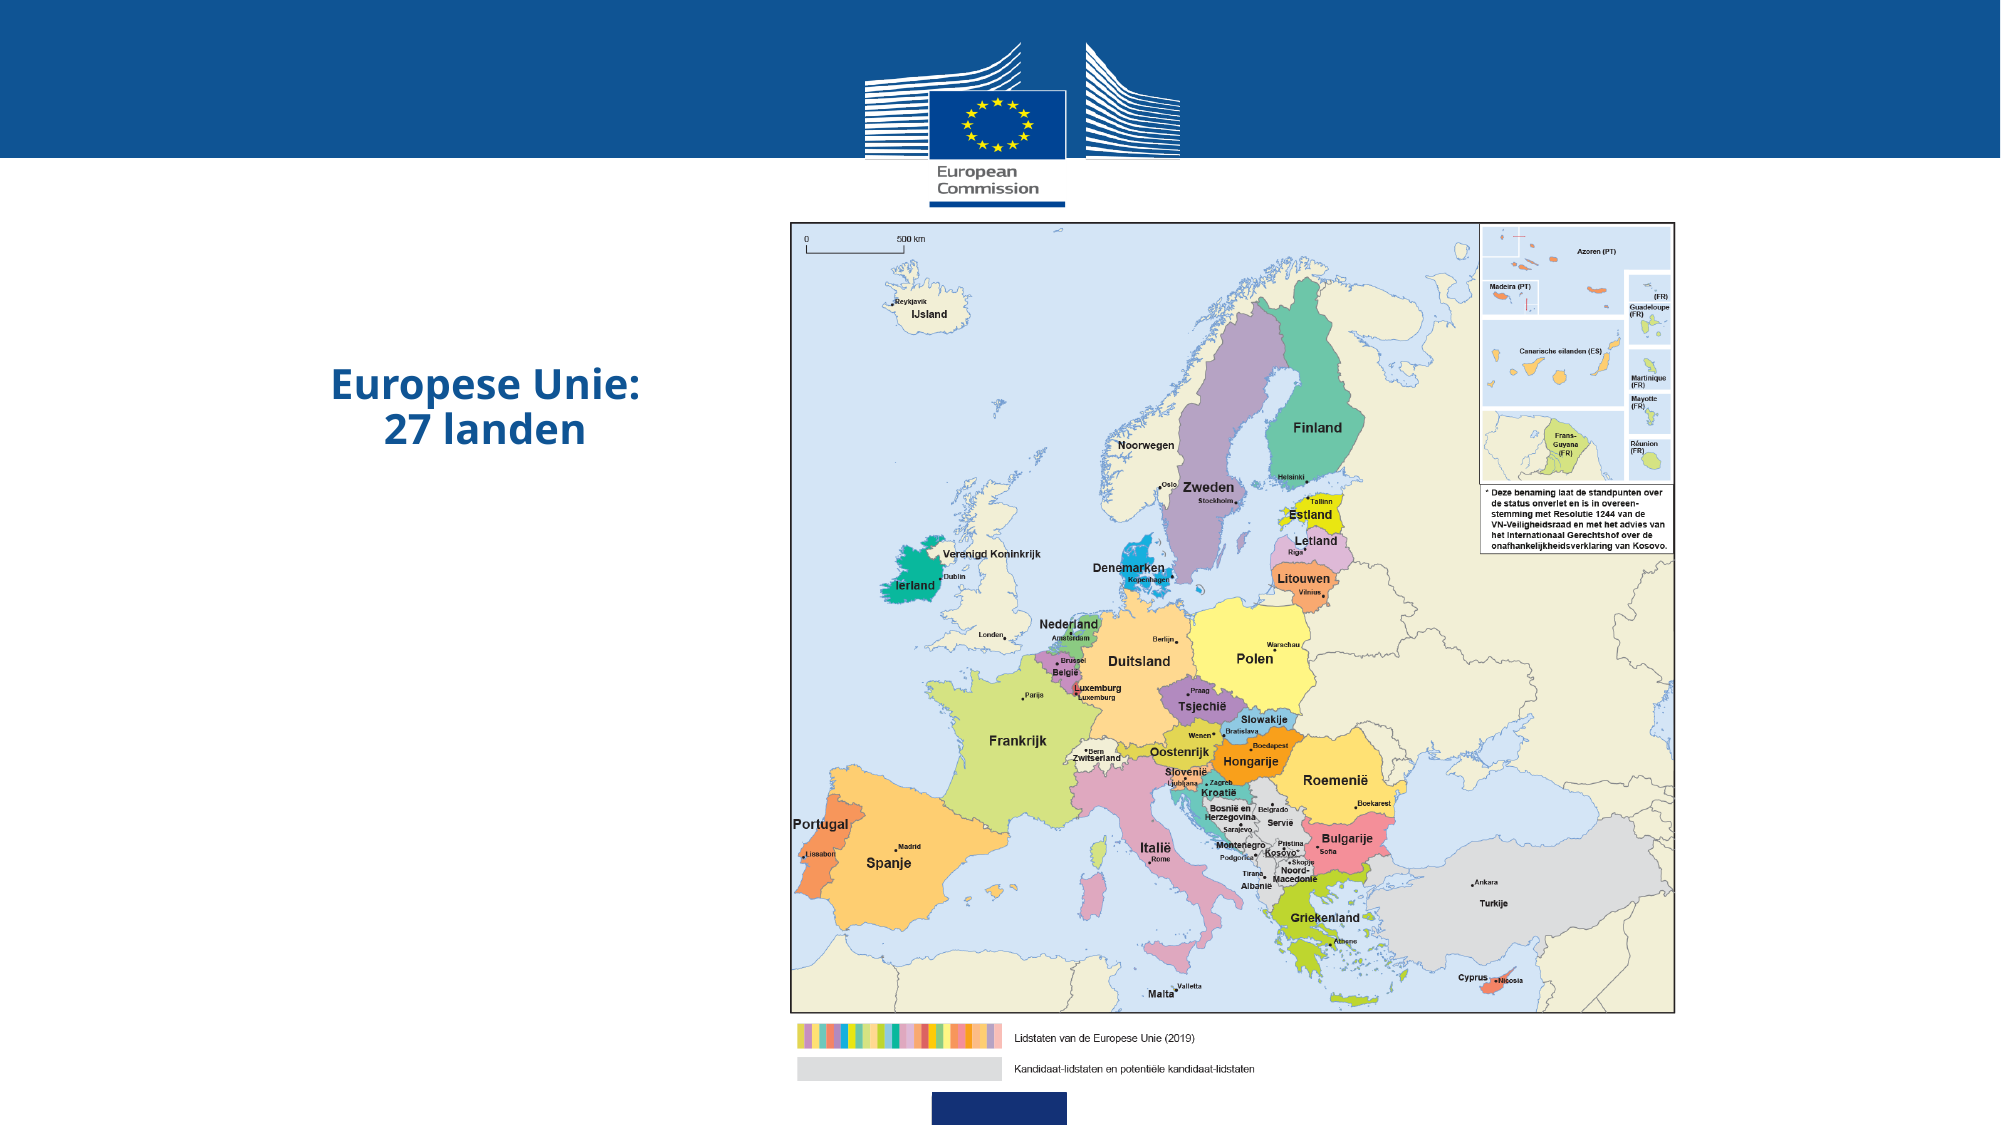

Europese Unie:
27 landen
# De Europese Unie: 446 miljoen mensen – 27 landen